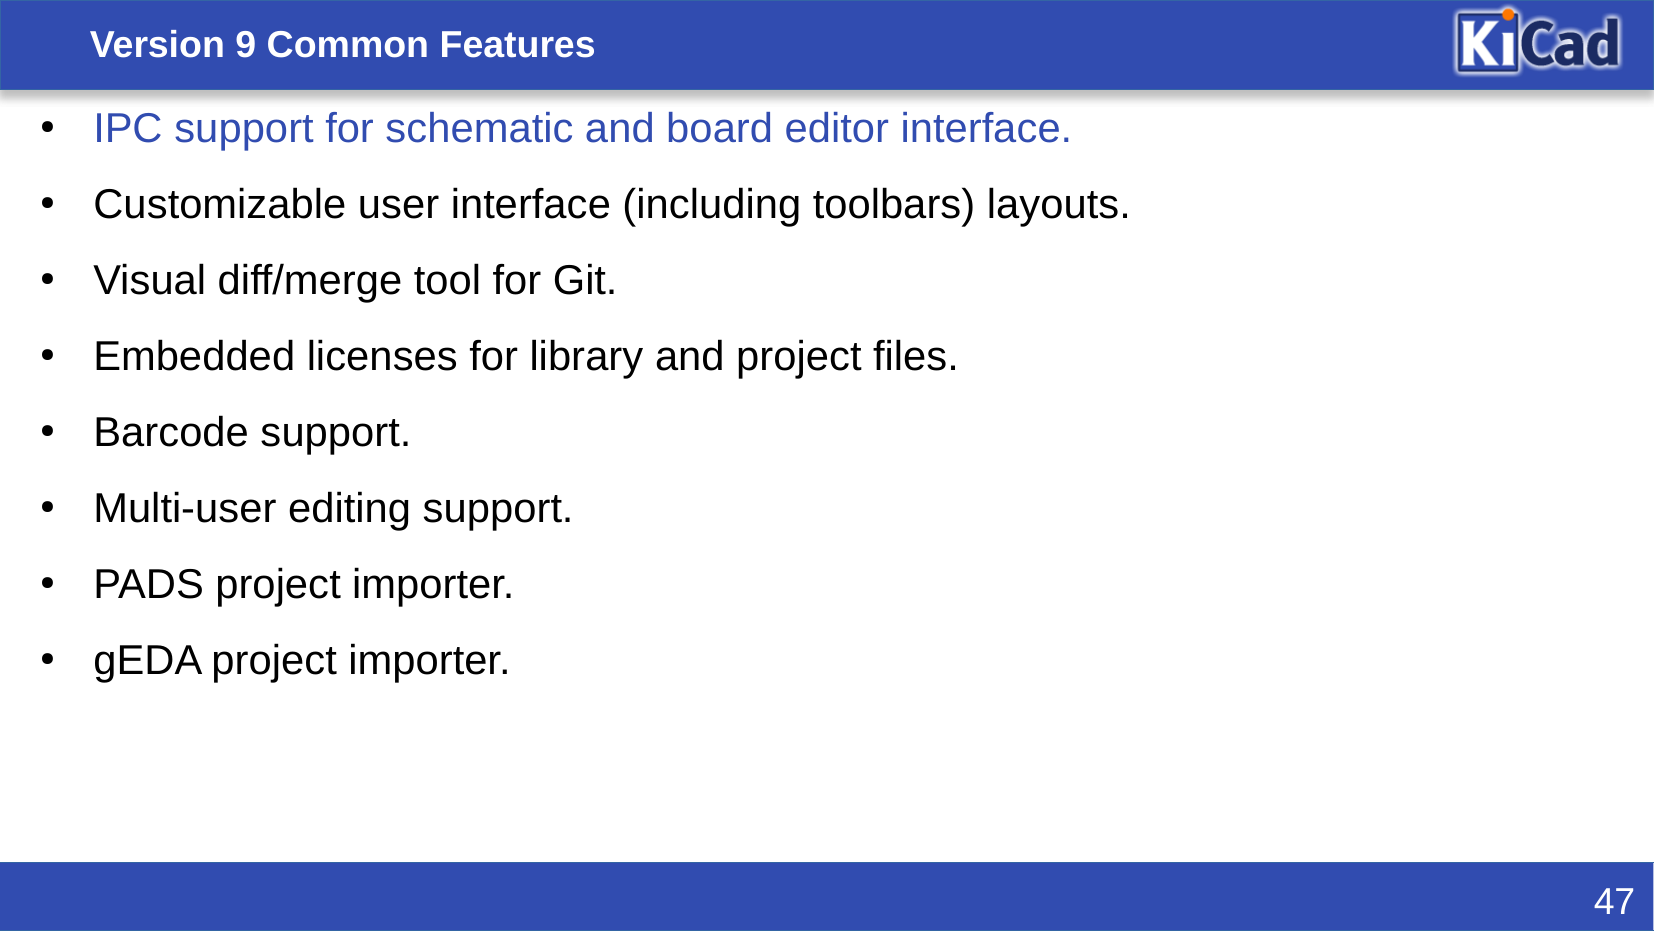

Version 9 Common Features
# IPC support for schematic and board editor interface.
Customizable user interface (including toolbars) layouts.
Visual diff/merge tool for Git.
Embedded licenses for library and project files.
Barcode support.
Multi-user editing support.
PADS project importer.
gEDA project importer.